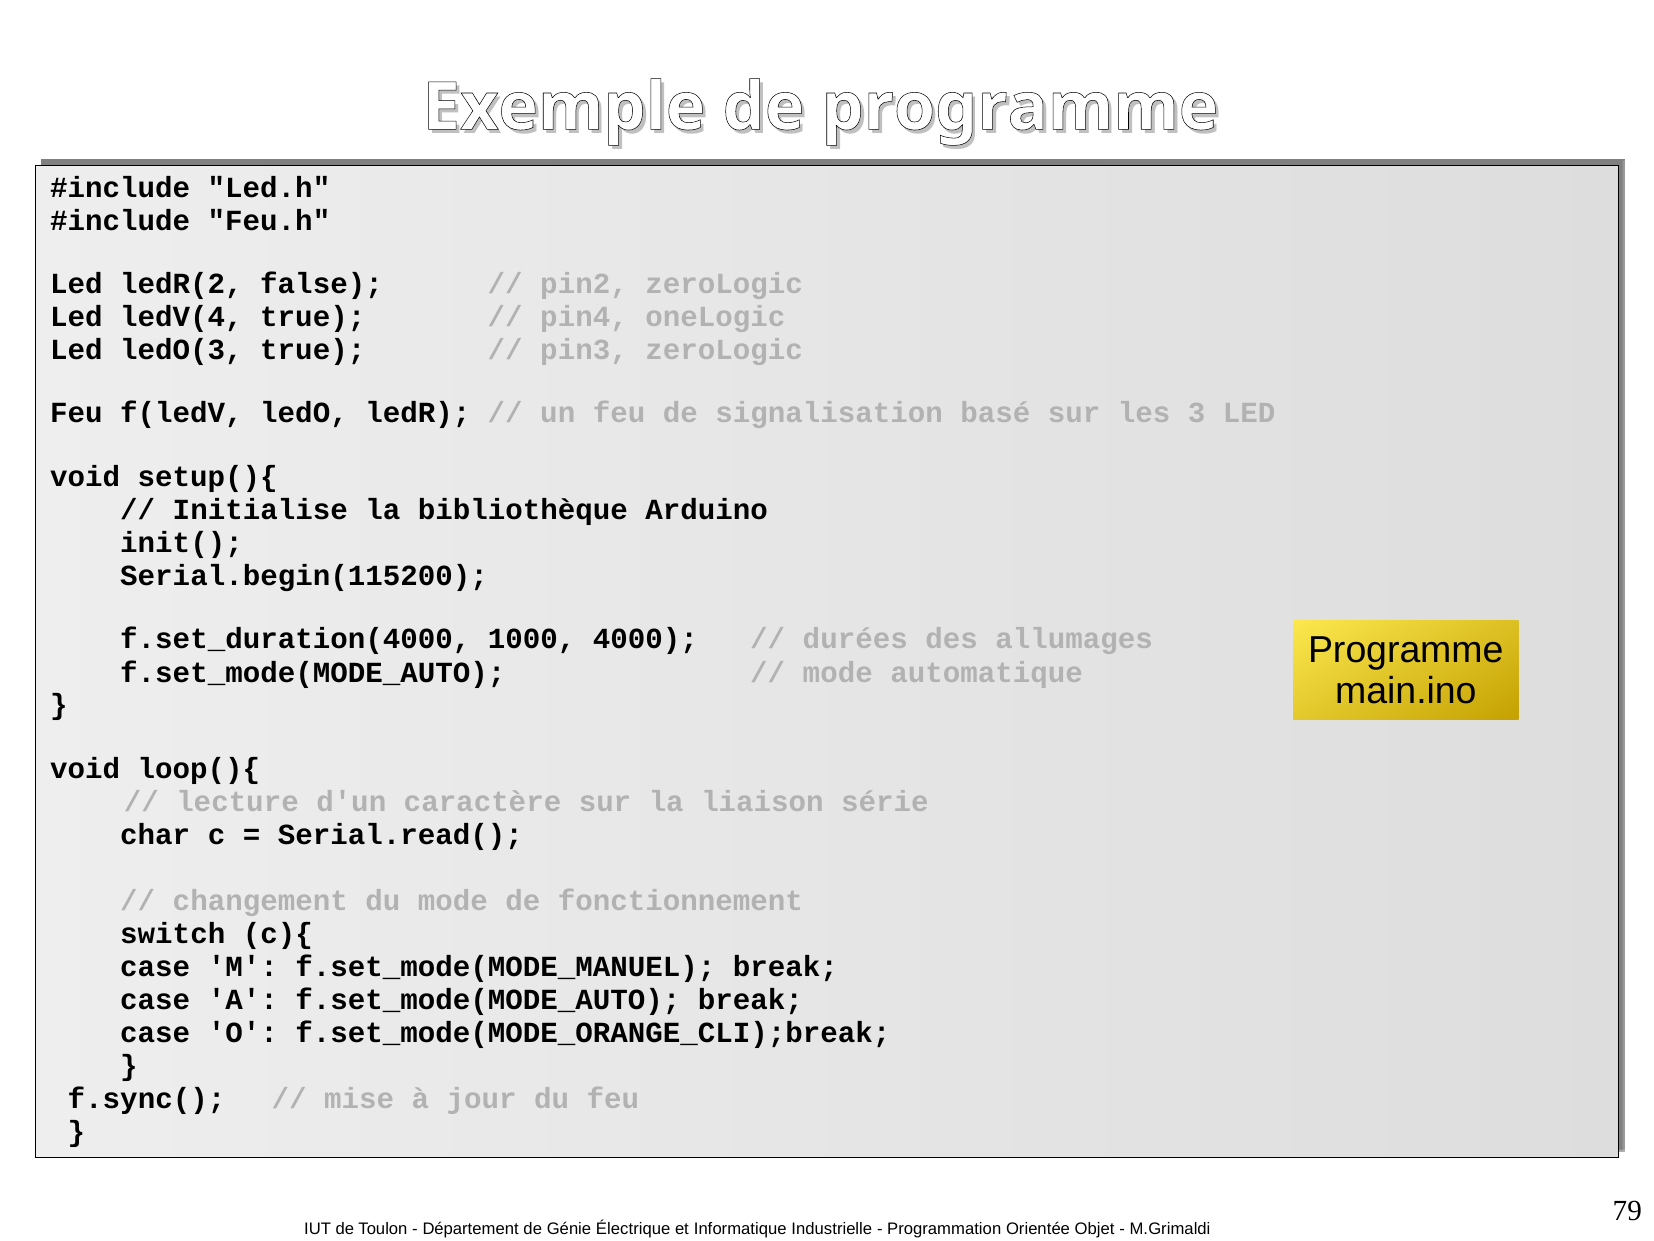

# Exemple de programme
#include "Led.h"
#include "Feu.h"
Led ledR(2, false); // pin2, zeroLogic
Led ledV(4, true); // pin4, oneLogic
Led ledO(3, true); // pin3, zeroLogic
Feu f(ledV, ledO, ledR); // un feu de signalisation basé sur les 3 LED
void setup(){
 // Initialise la bibliothèque Arduino
 init();
 Serial.begin(115200);
 f.set_duration(4000, 1000, 4000); // durées des allumages
 f.set_mode(MODE_AUTO); // mode automatique
}
void loop(){
	// lecture d'un caractère sur la liaison série
 char c = Serial.read();
 // changement du mode de fonctionnement
 switch (c){
 case 'M': f.set_mode(MODE_MANUEL); break;
 case 'A': f.set_mode(MODE_AUTO); break;
 case 'O': f.set_mode(MODE_ORANGE_CLI);break;
 }
 f.sync();	// mise à jour du feu
 }
Programme
main.ino